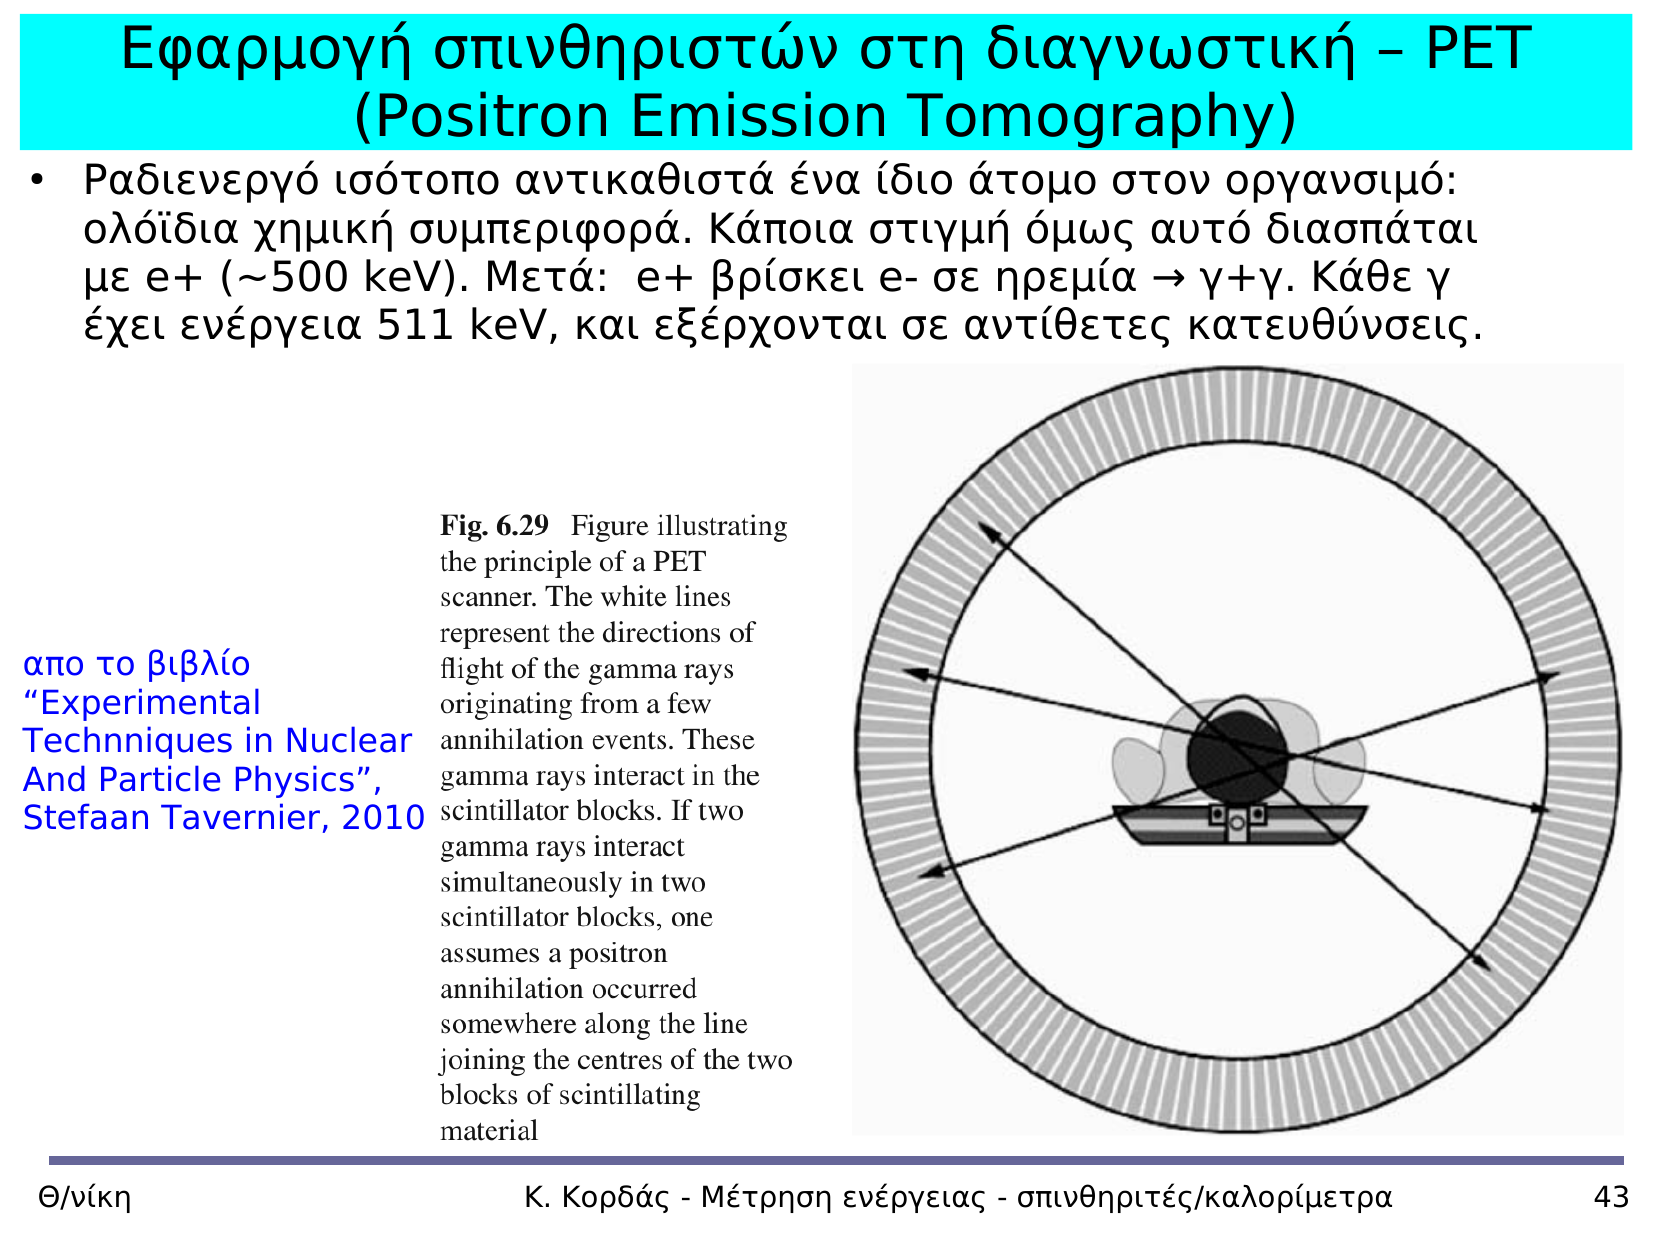

# Εφαρμογή σπινθηριστών στη διαγνωστική – PET (Positron Emission Tomography)
Ραδιενεργό ισότοπο αντικαθιστά ένα ίδιο άτομο στον οργανσιμό: ολόϊδια χημική συμπεριφορά. Κάποια στιγμή όμως αυτό διασπάται με e+ (~500 keV). Μετά: e+ βρίσκει e- σε ηρεμία → γ+γ. Κάθε γ έχει ενέργεια 511 keV, και εξέρχονται σε αντίθετες κατευθύνσεις.
απο το βιβλίο
“Experimental
Technniques in Nuclear
And Particle Physics”,
Stefaan Tavernier, 2010
Θ/νίκη
Κ. Κορδάς - Μέτρηση ενέργειας - σπινθηριτές/καλορίμετρα
43